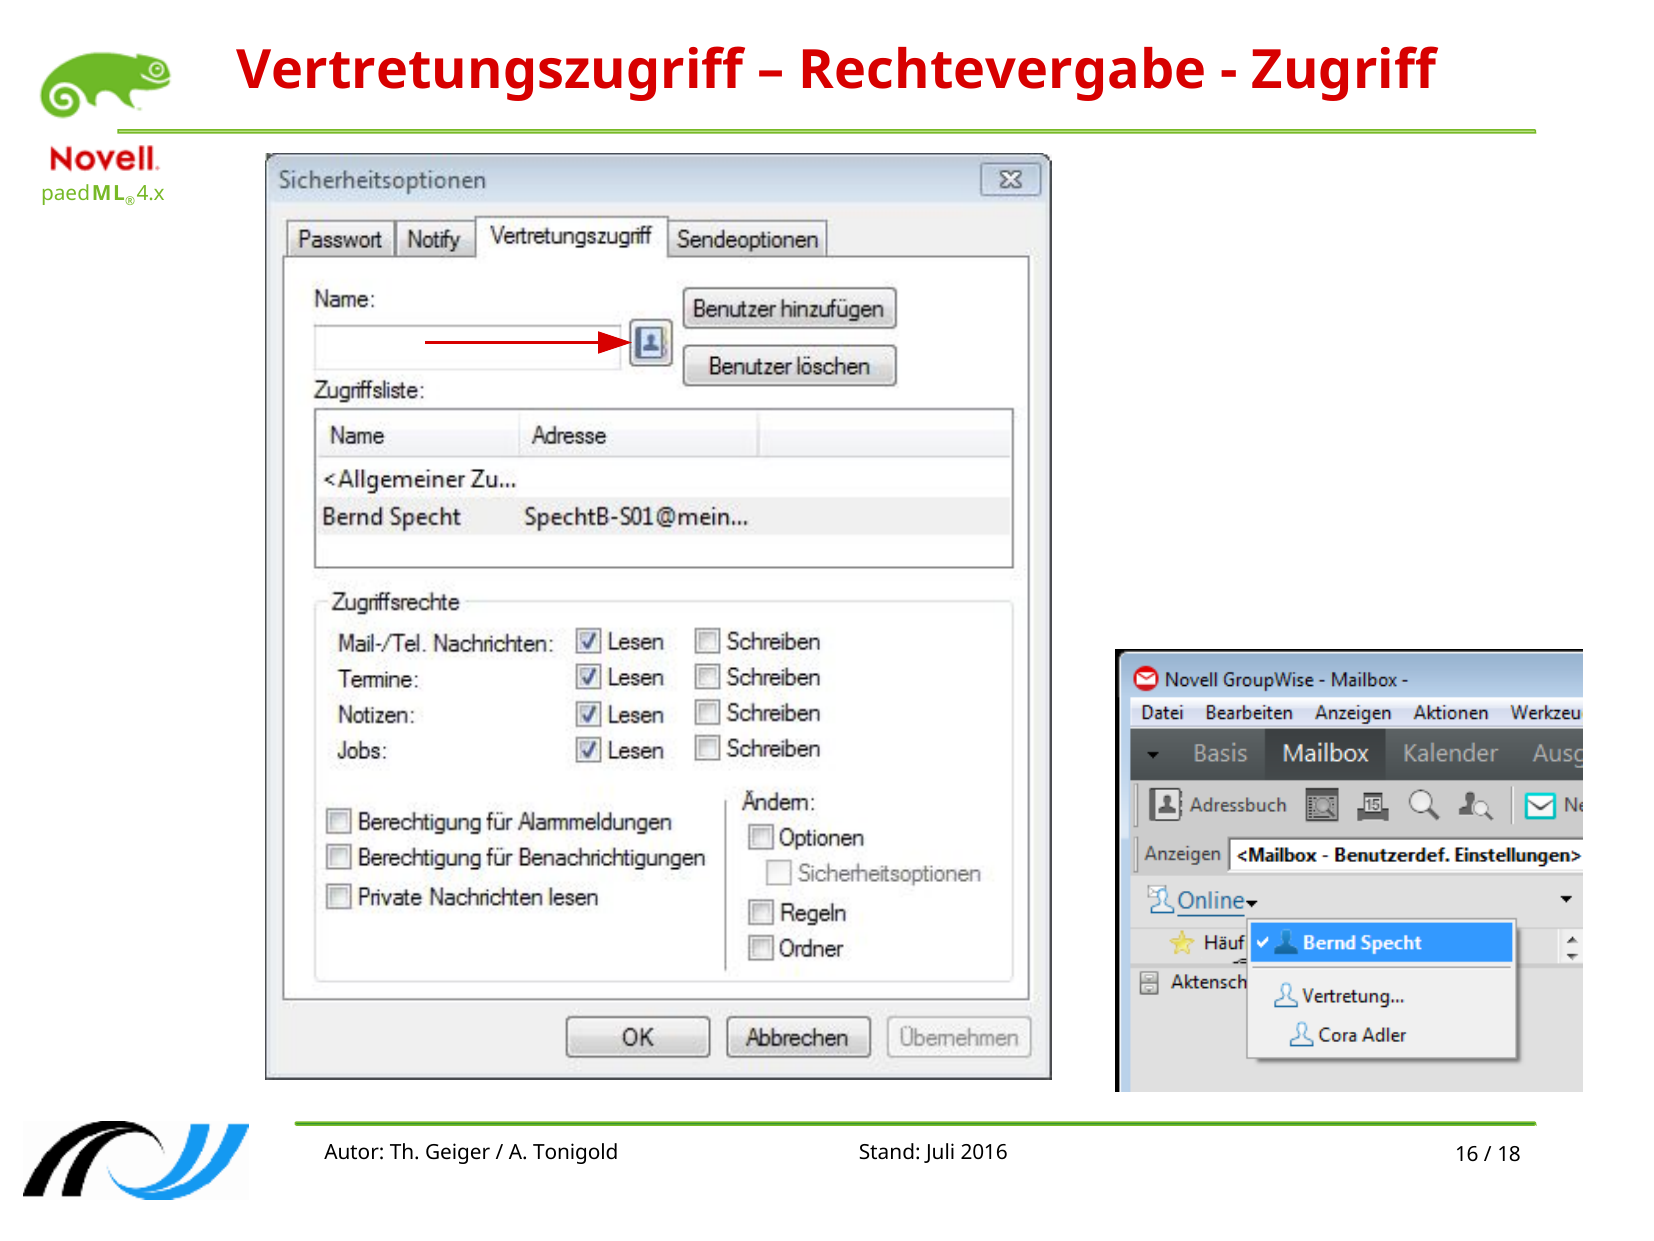

# Vertretungszugriff – Rechtevergabe - Zugriff
Autor: Th. Geiger / A. Tonigold
Juli 2016
16